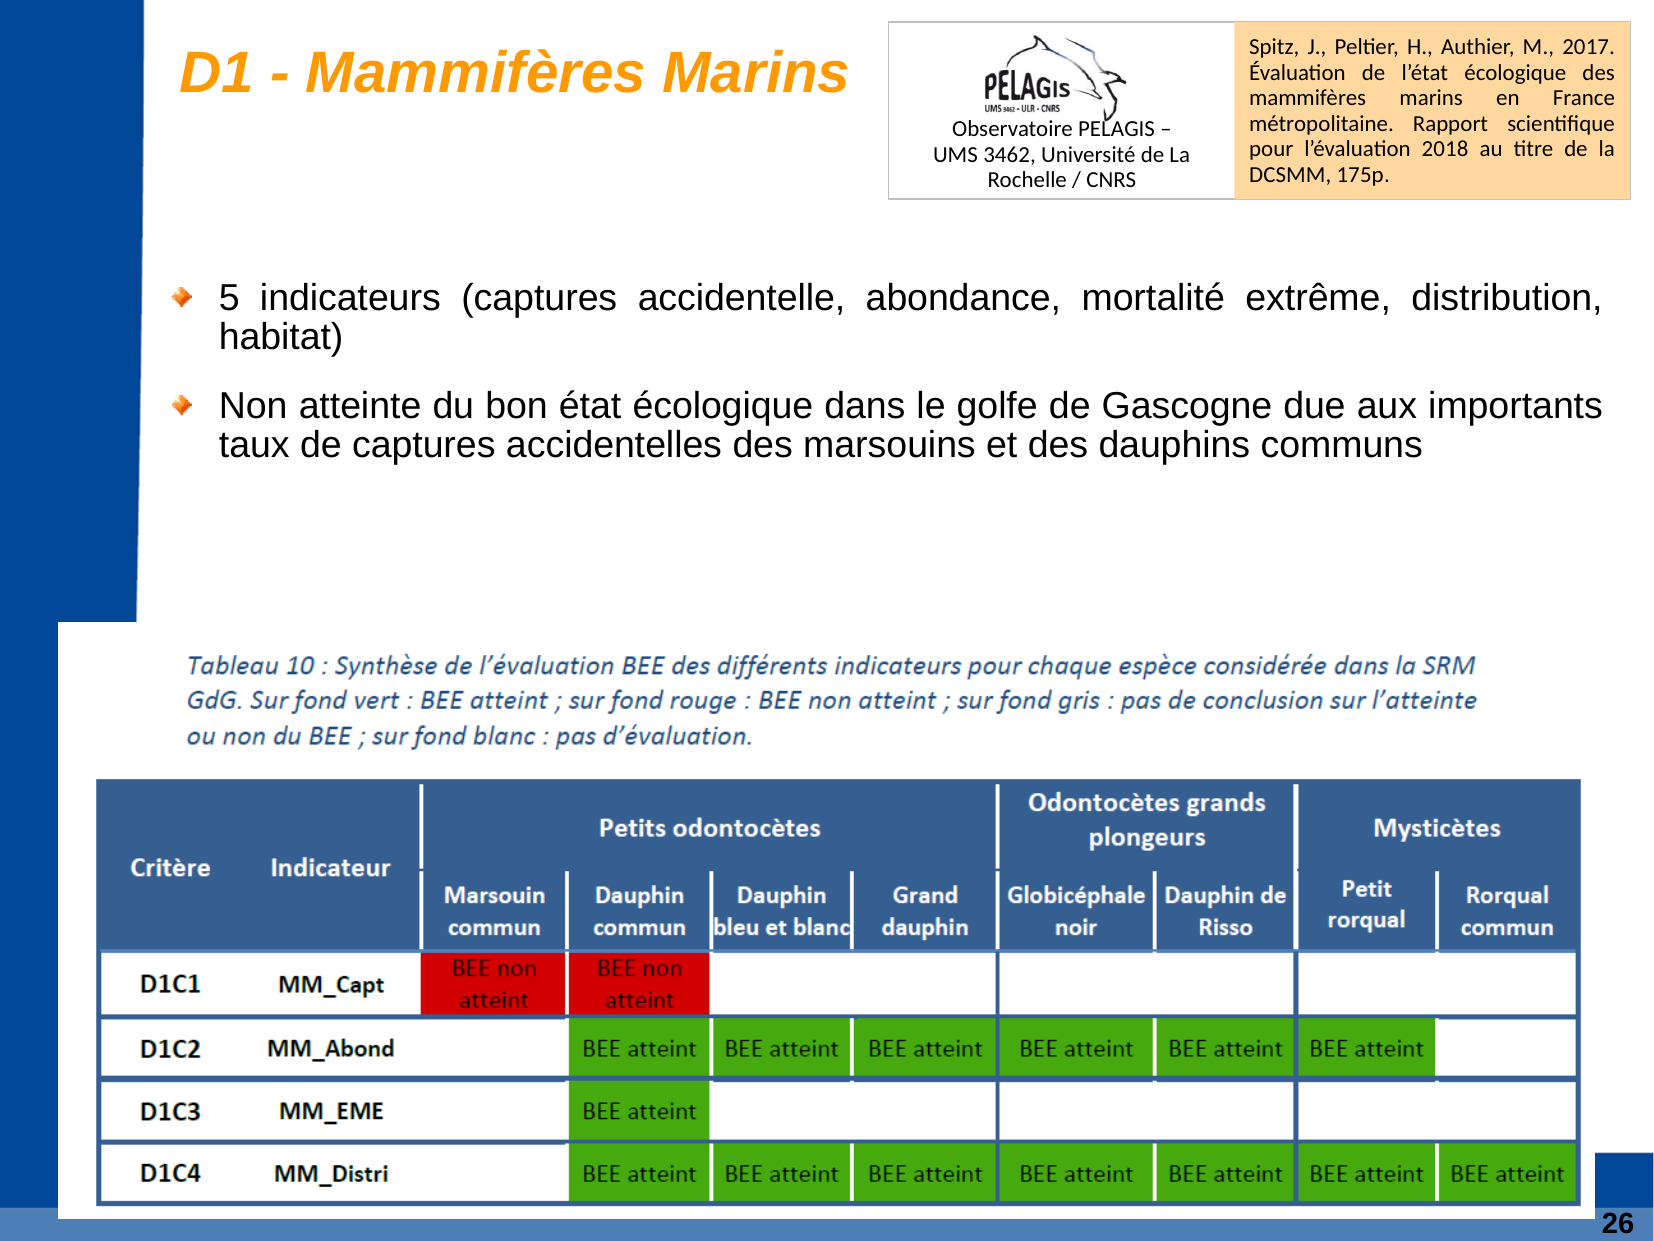

D1 - Mammifères Marins
Spitz, J., Peltier, H., Authier, M., 2017. Évaluation de l’état écologique des mammifères marins en France métropolitaine. Rapport scientifique pour l’évaluation 2018 au titre de la DCSMM, 175p.
Observatoire PELAGIS –
UMS 3462, Université de La Rochelle / CNRS
5 indicateurs (captures accidentelle, abondance, mortalité extrême, distribution, habitat)
Non atteinte du bon état écologique dans le golfe de Gascogne due aux importants taux de captures accidentelles des marsouins et des dauphins communs